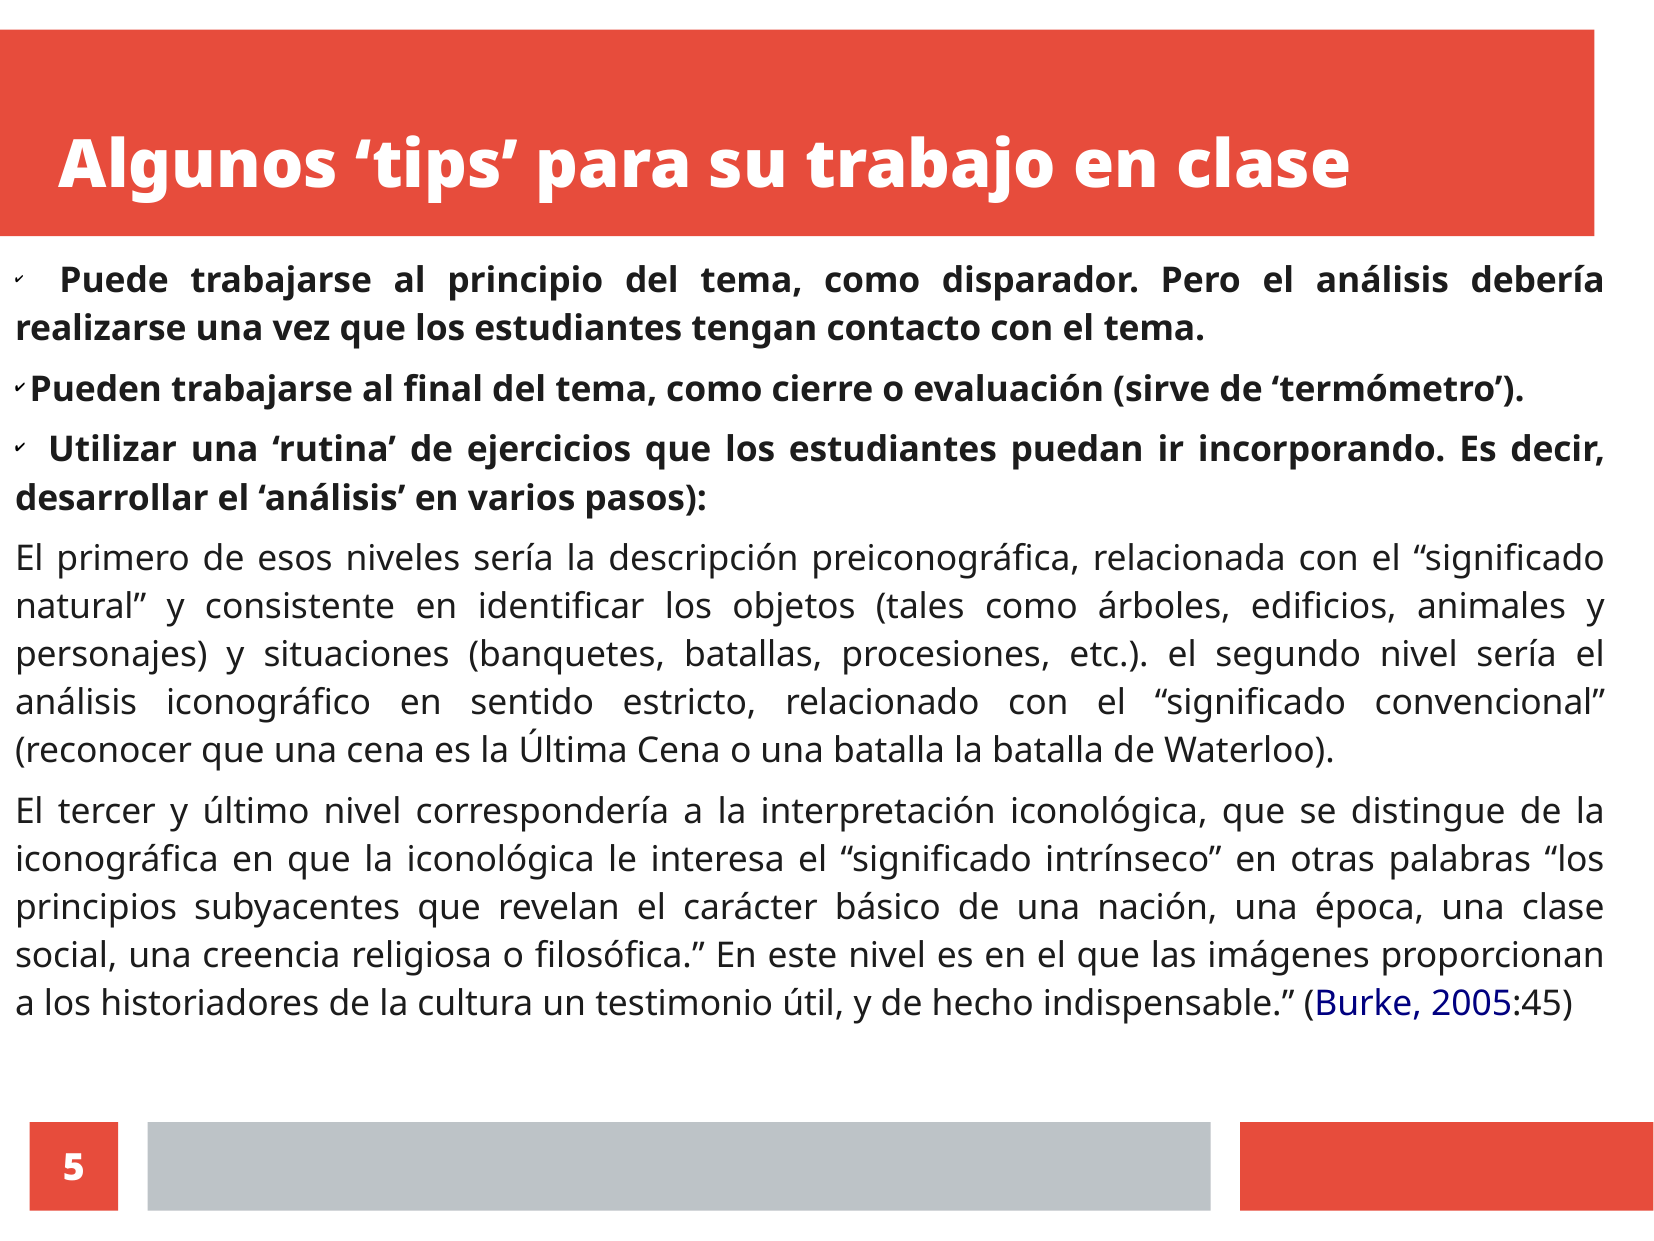

# Algunos ‘tips’ para su trabajo en clase
 Puede trabajarse al principio del tema, como disparador. Pero el análisis debería realizarse una vez que los estudiantes tengan contacto con el tema.
 Pueden trabajarse al final del tema, como cierre o evaluación (sirve de ‘termómetro’).
 Utilizar una ‘rutina’ de ejercicios que los estudiantes puedan ir incorporando. Es decir, desarrollar el ‘análisis’ en varios pasos):
El primero de esos niveles sería la descripción preiconográfica, relacionada con el “significado natural” y consistente en identificar los objetos (tales como árboles, edificios, animales y personajes) y situaciones (banquetes, batallas, procesiones, etc.). el segundo nivel sería el análisis iconográfico en sentido estricto, relacionado con el “significado convencional” (reconocer que una cena es la Última Cena o una batalla la batalla de Waterloo).
El tercer y último nivel correspondería a la interpretación iconológica, que se distingue de la iconográfica en que la iconológica le interesa el “significado intrínseco” en otras palabras “los principios subyacentes que revelan el carácter básico de una nación, una época, una clase social, una creencia religiosa o filosófica.” En este nivel es en el que las imágenes proporcionan a los historiadores de la cultura un testimonio útil, y de hecho indispensable.” (Burke, 2005:45)
5